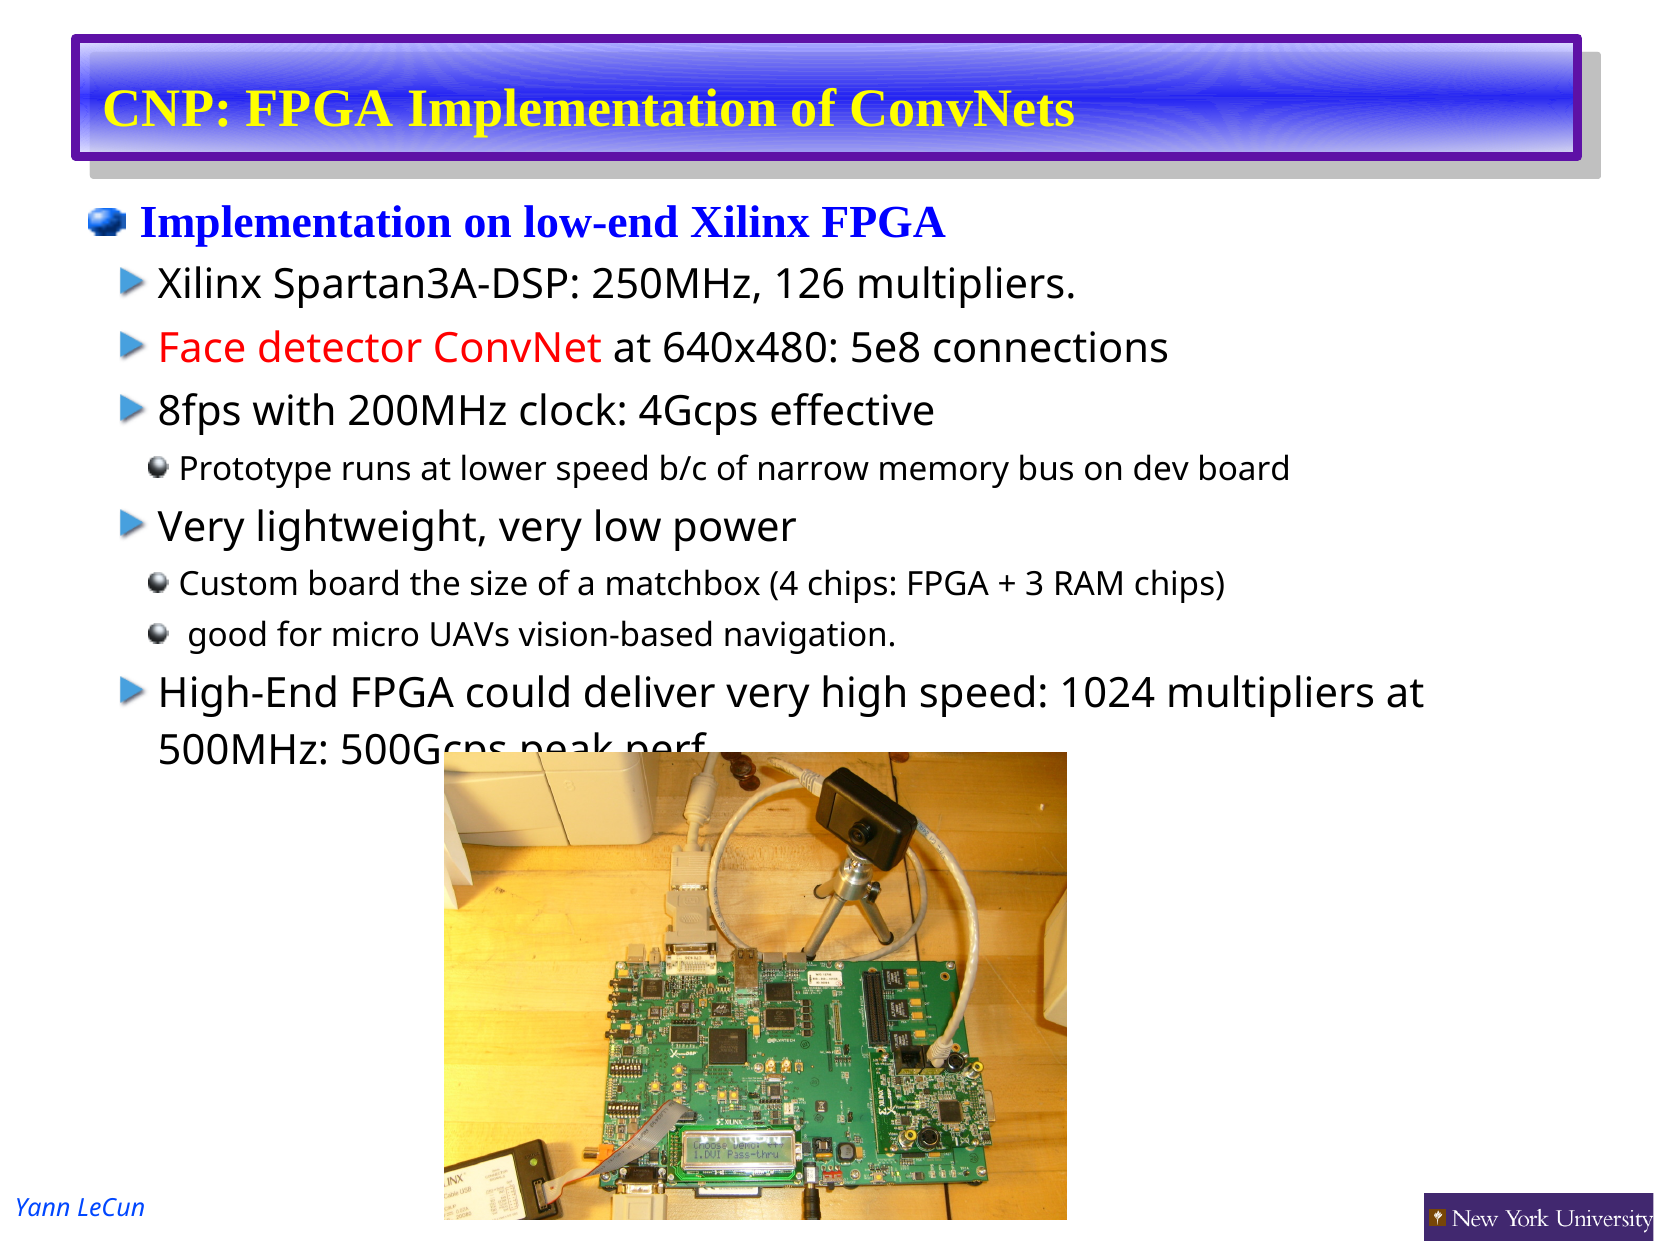

# CNP: FPGA Implementation of ConvNets
Implementation on low-end Xilinx FPGA
Xilinx Spartan3A-DSP: 250MHz, 126 multipliers.
Face detector ConvNet at 640x480: 5e8 connections
8fps with 200MHz clock: 4Gcps effective
Prototype runs at lower speed b/c of narrow memory bus on dev board
Very lightweight, very low power
Custom board the size of a matchbox (4 chips: FPGA + 3 RAM chips)
 good for micro UAVs vision-based navigation.
High-End FPGA could deliver very high speed: 1024 multipliers at 500MHz: 500Gcps peak perf.